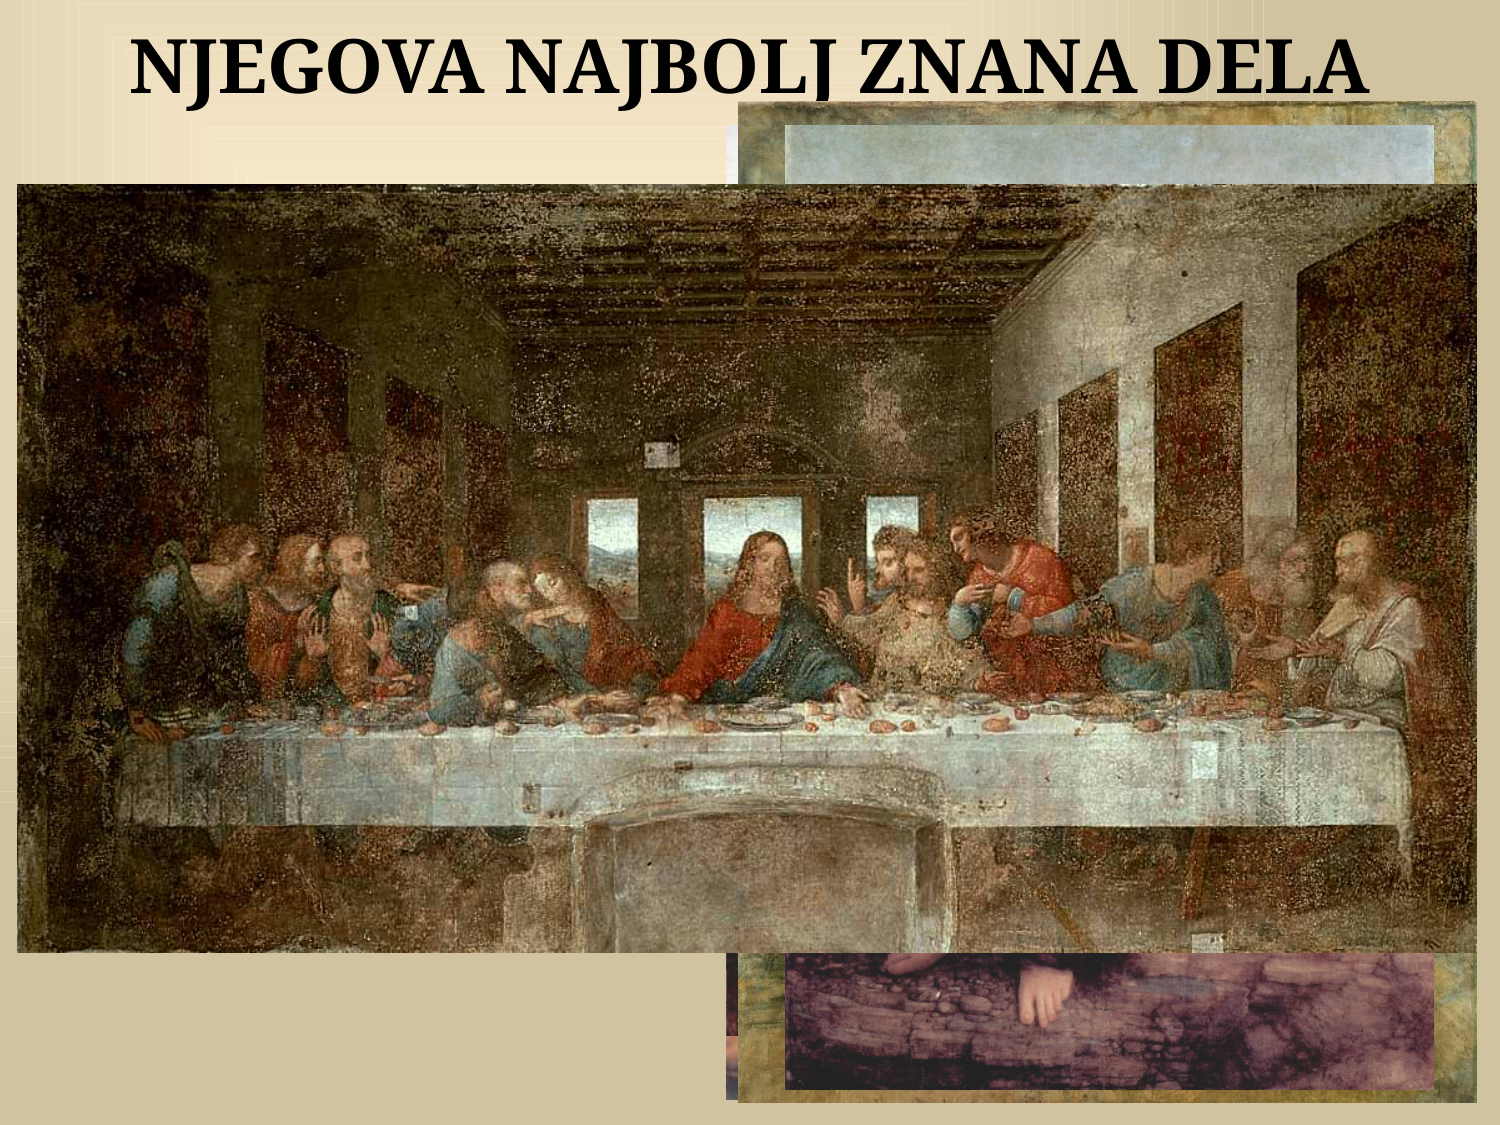

# NJEGOVA NAJBOLJ ZNANA DELA
Mona Lisa, 1503-1507,
Leda z labodom, 1508,
Skalna devica, 1505–1508,
Devica z detetom, Sv. Ano in Janezom Krstnikom, 1499–1500,
Devica z detetom in Sv. Ano, 1510,
Zadnja večerja, 1498.